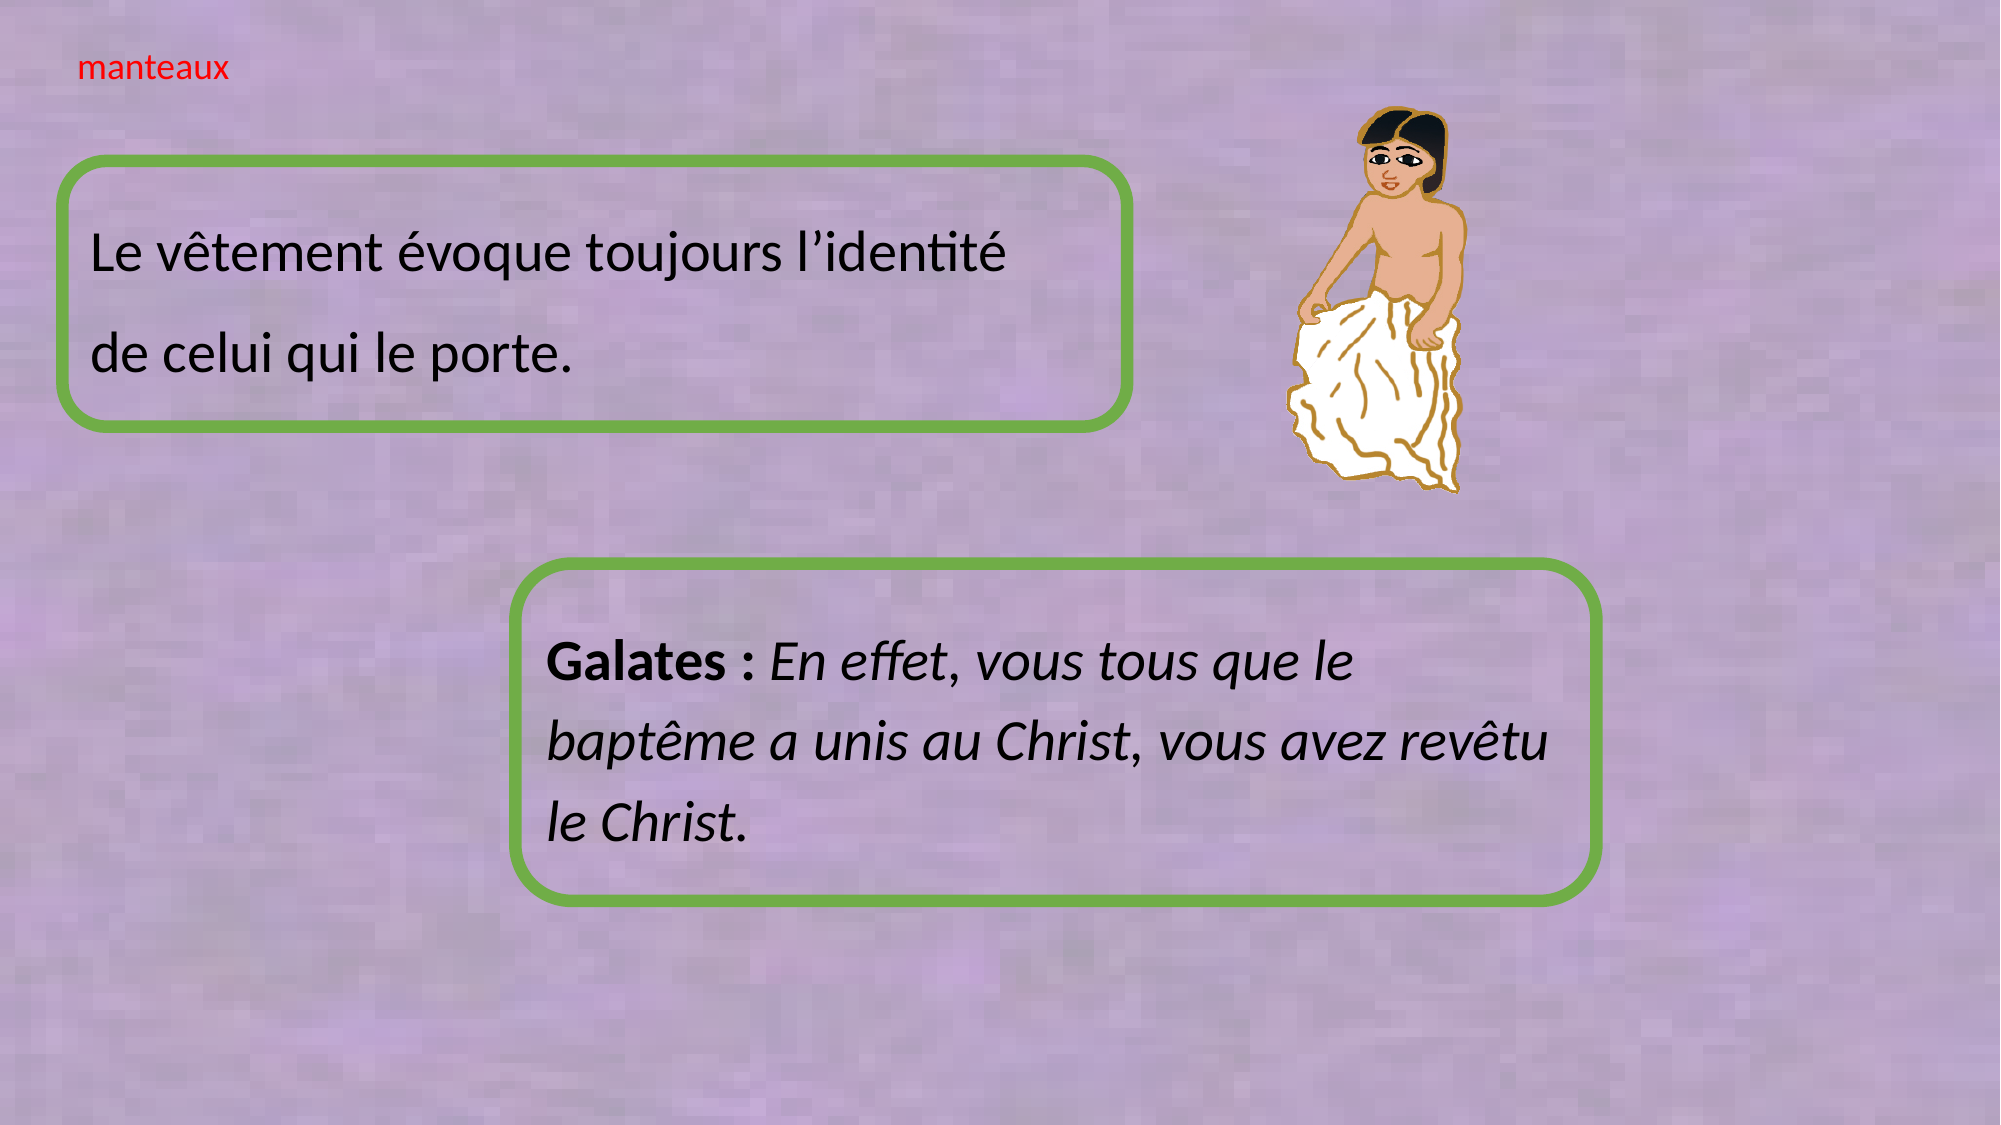

manteaux
Le vêtement évoque toujours l’identité
de celui qui le porte.
Galates : En effet, vous tous que le baptême a unis au Christ, vous avez revêtu le Christ.